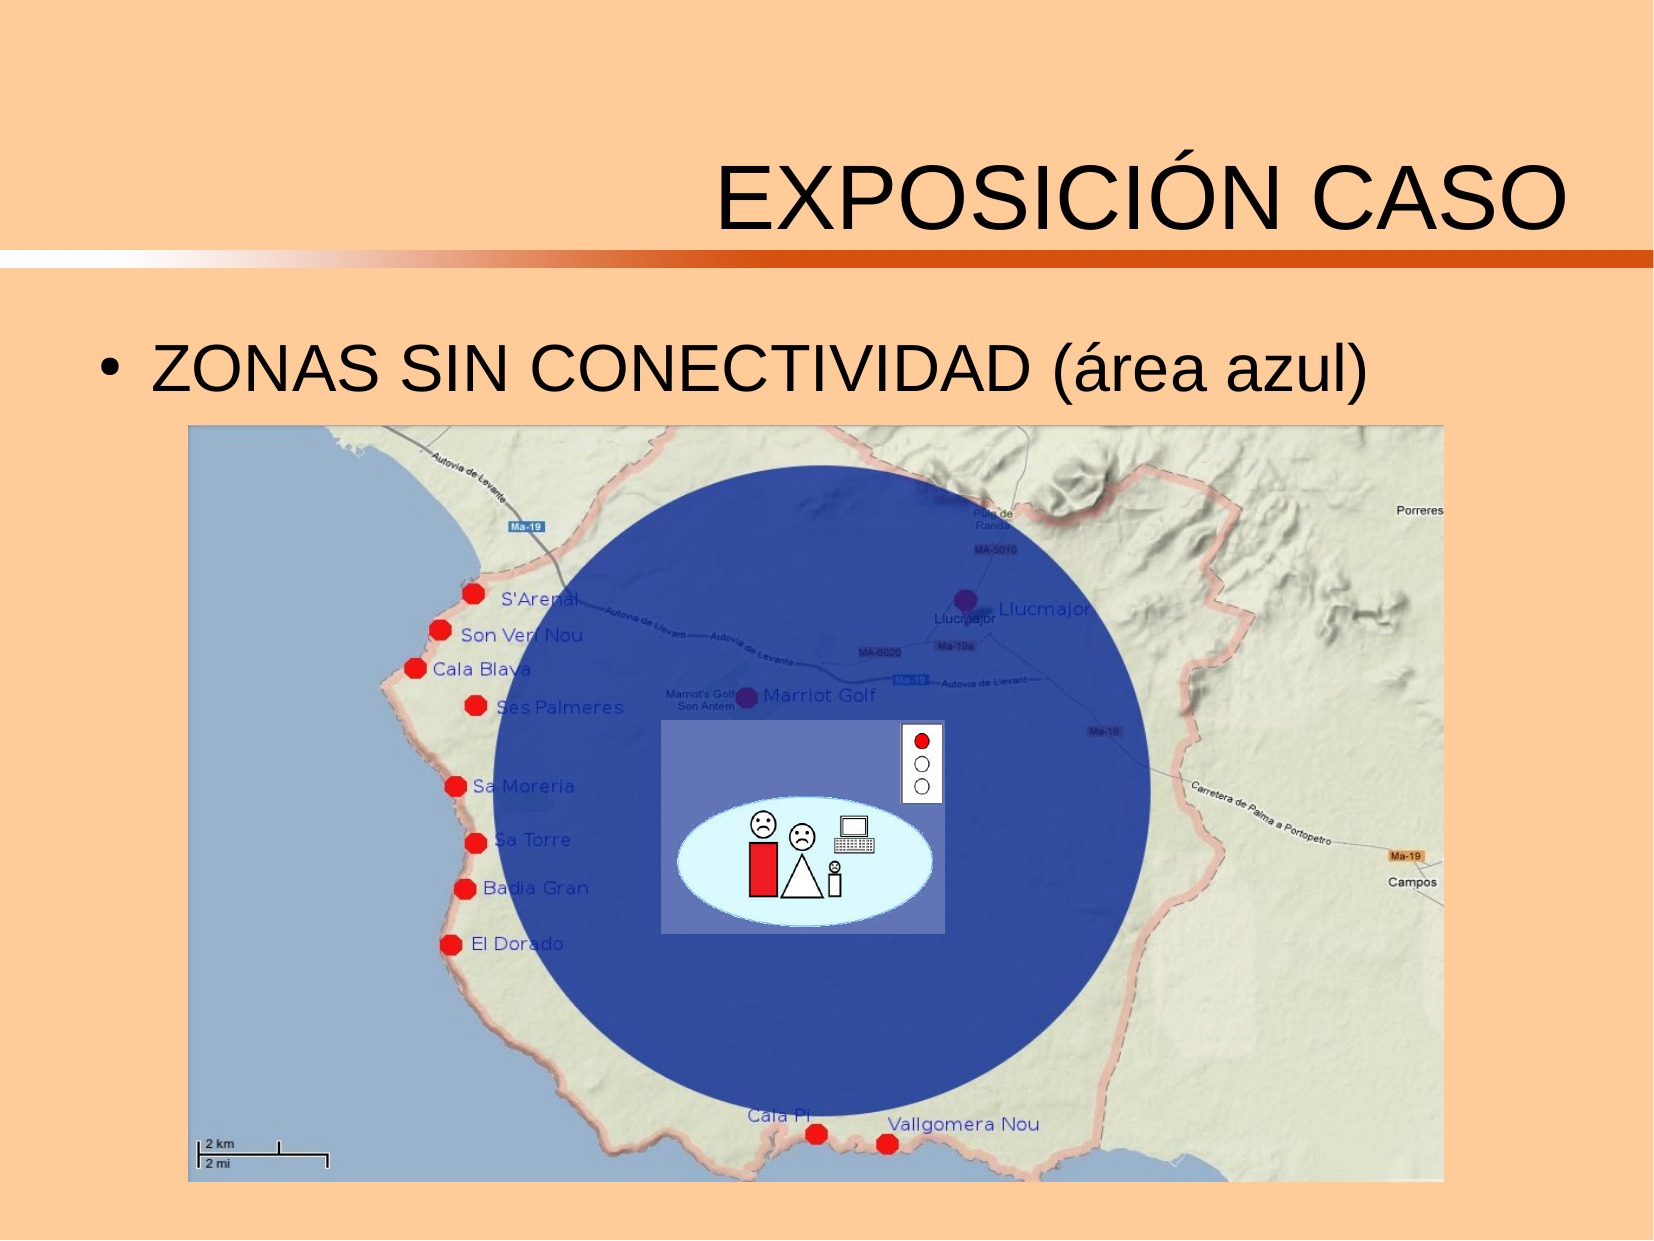

# EXPOSICIÓN CASO
ZONAS SIN CONECTIVIDAD (área azul)